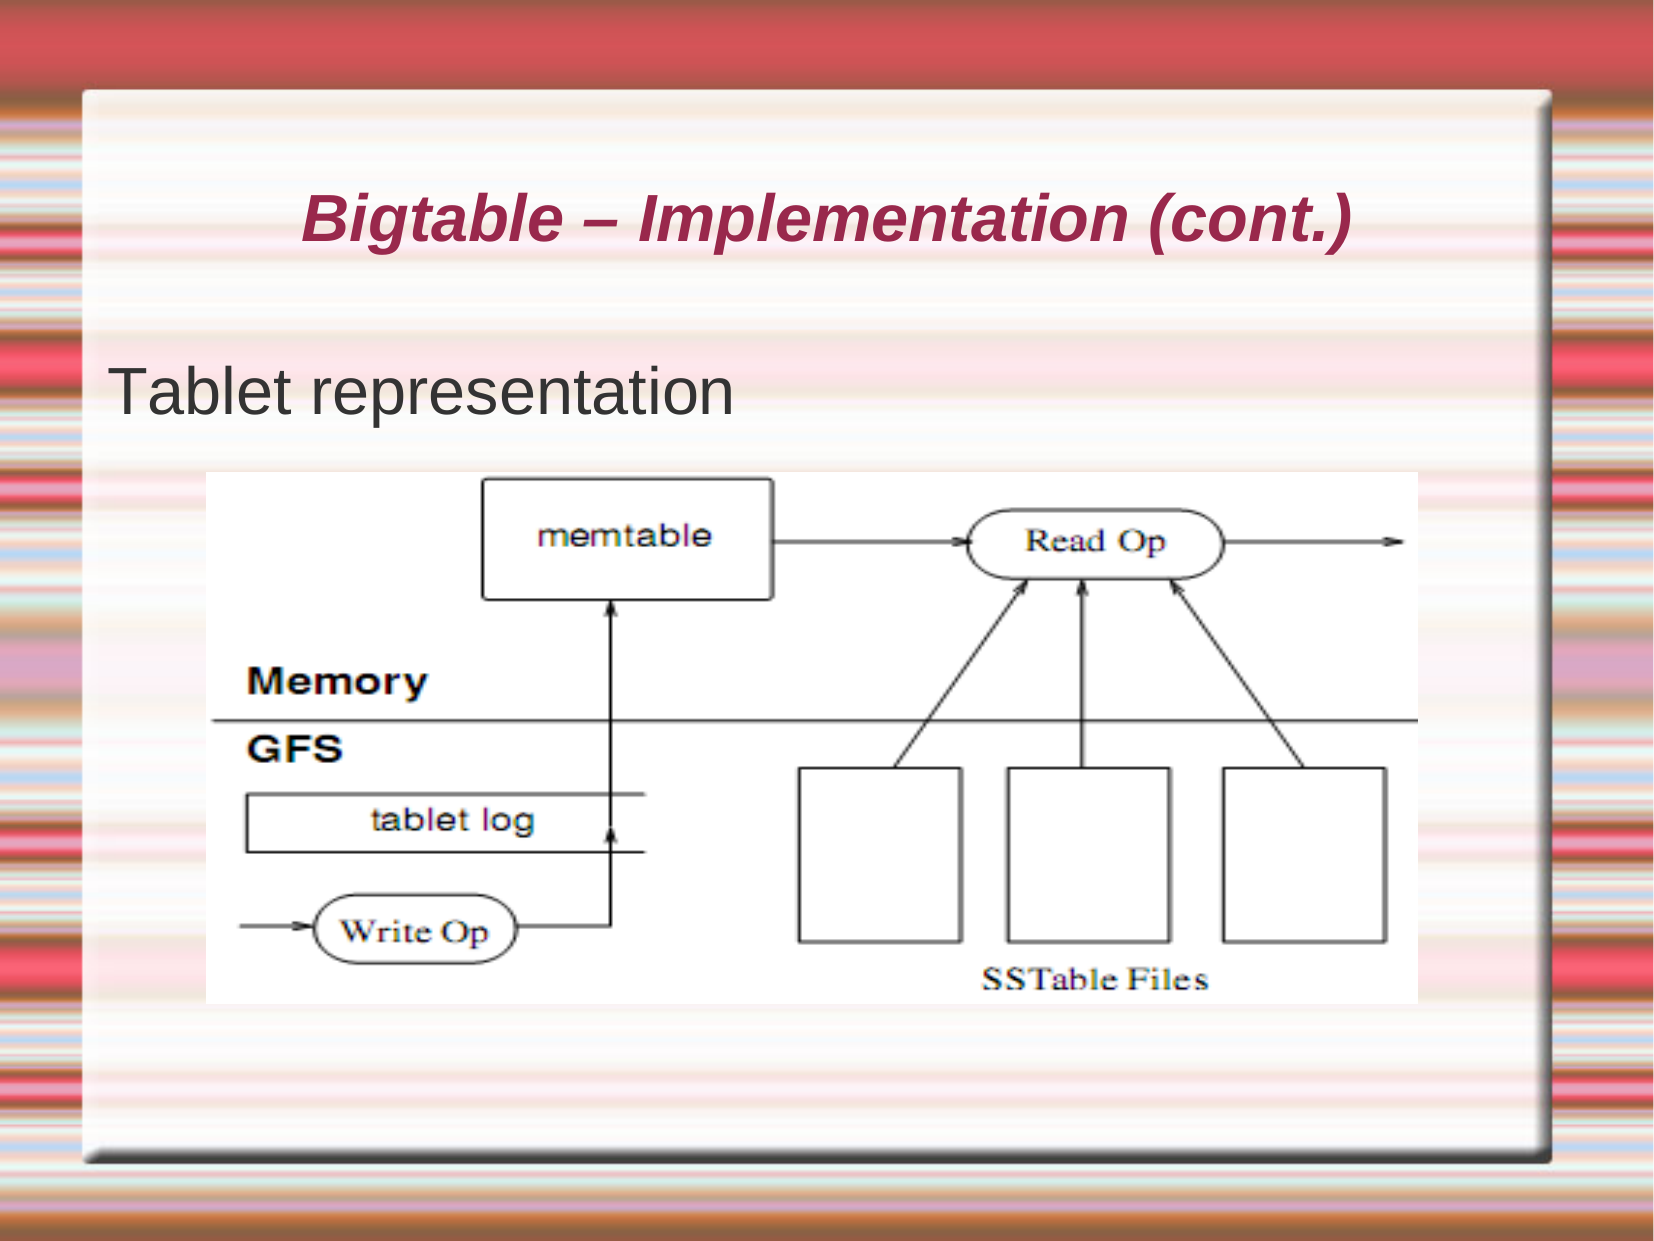

# Bigtable – Implementation (cont.)
Tablet representation